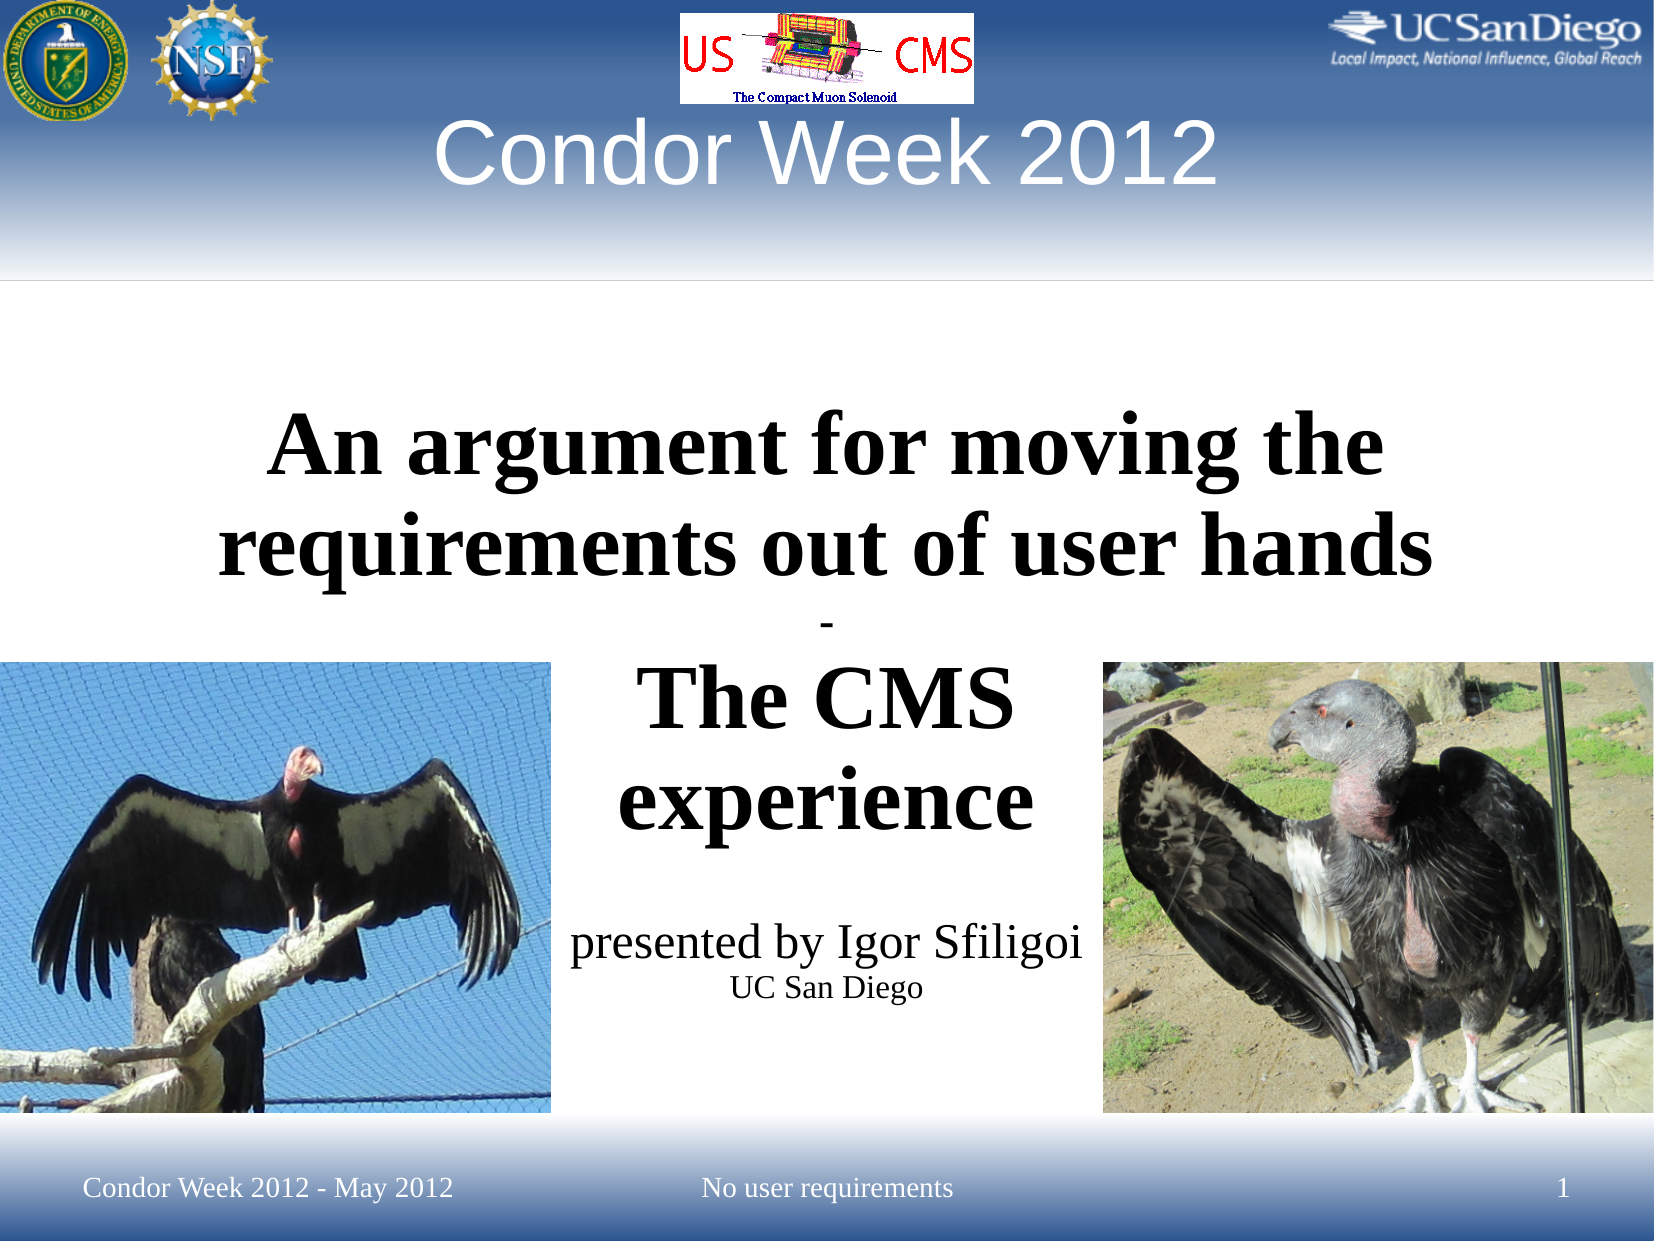

# Condor Week 2012
An argument for moving the requirements out of user hands
-
The CMS
experience
presented by Igor Sfiligoi
UC San Diego
Condor Week 2012 - May 2012
No user requirements
1